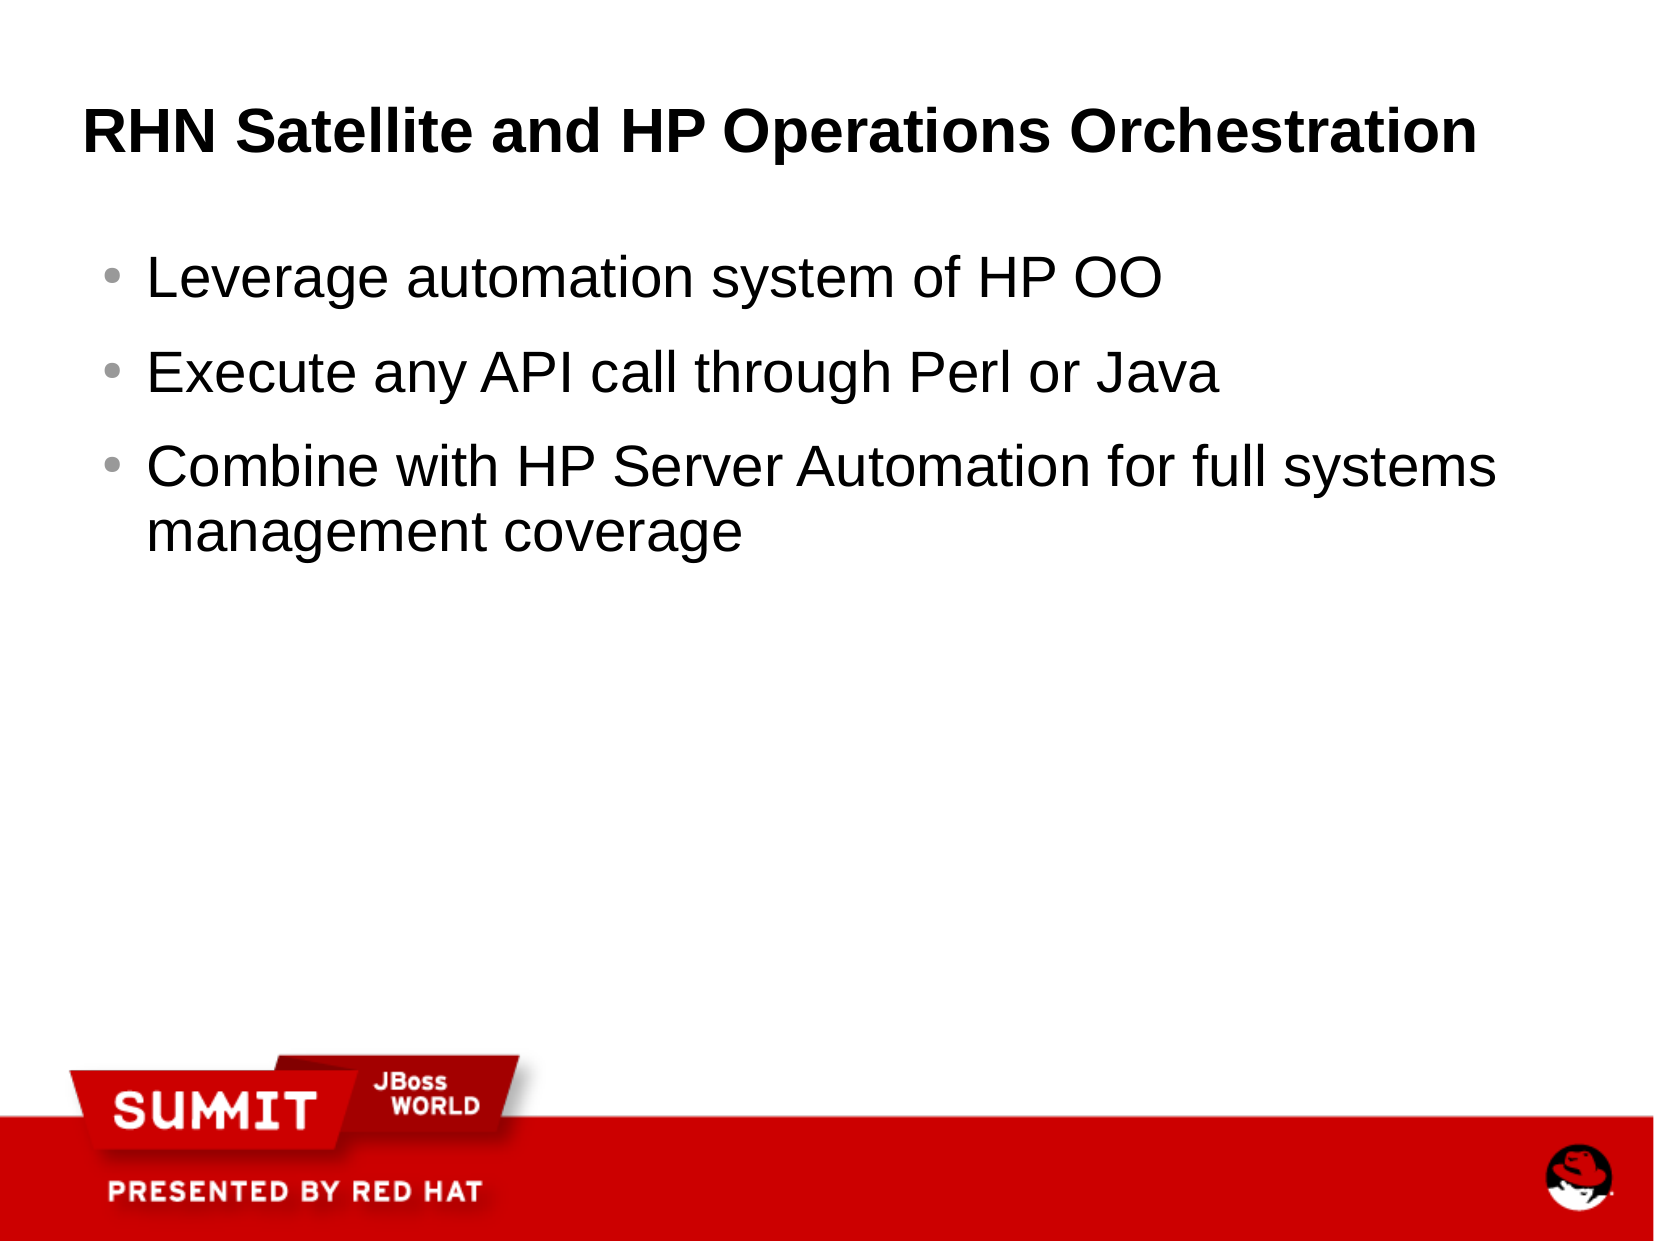

RHN Satellite and HP Operations Orchestration
# Leverage automation system of HP OO
Execute any API call through Perl or Java
Combine with HP Server Automation for full systems management coverage